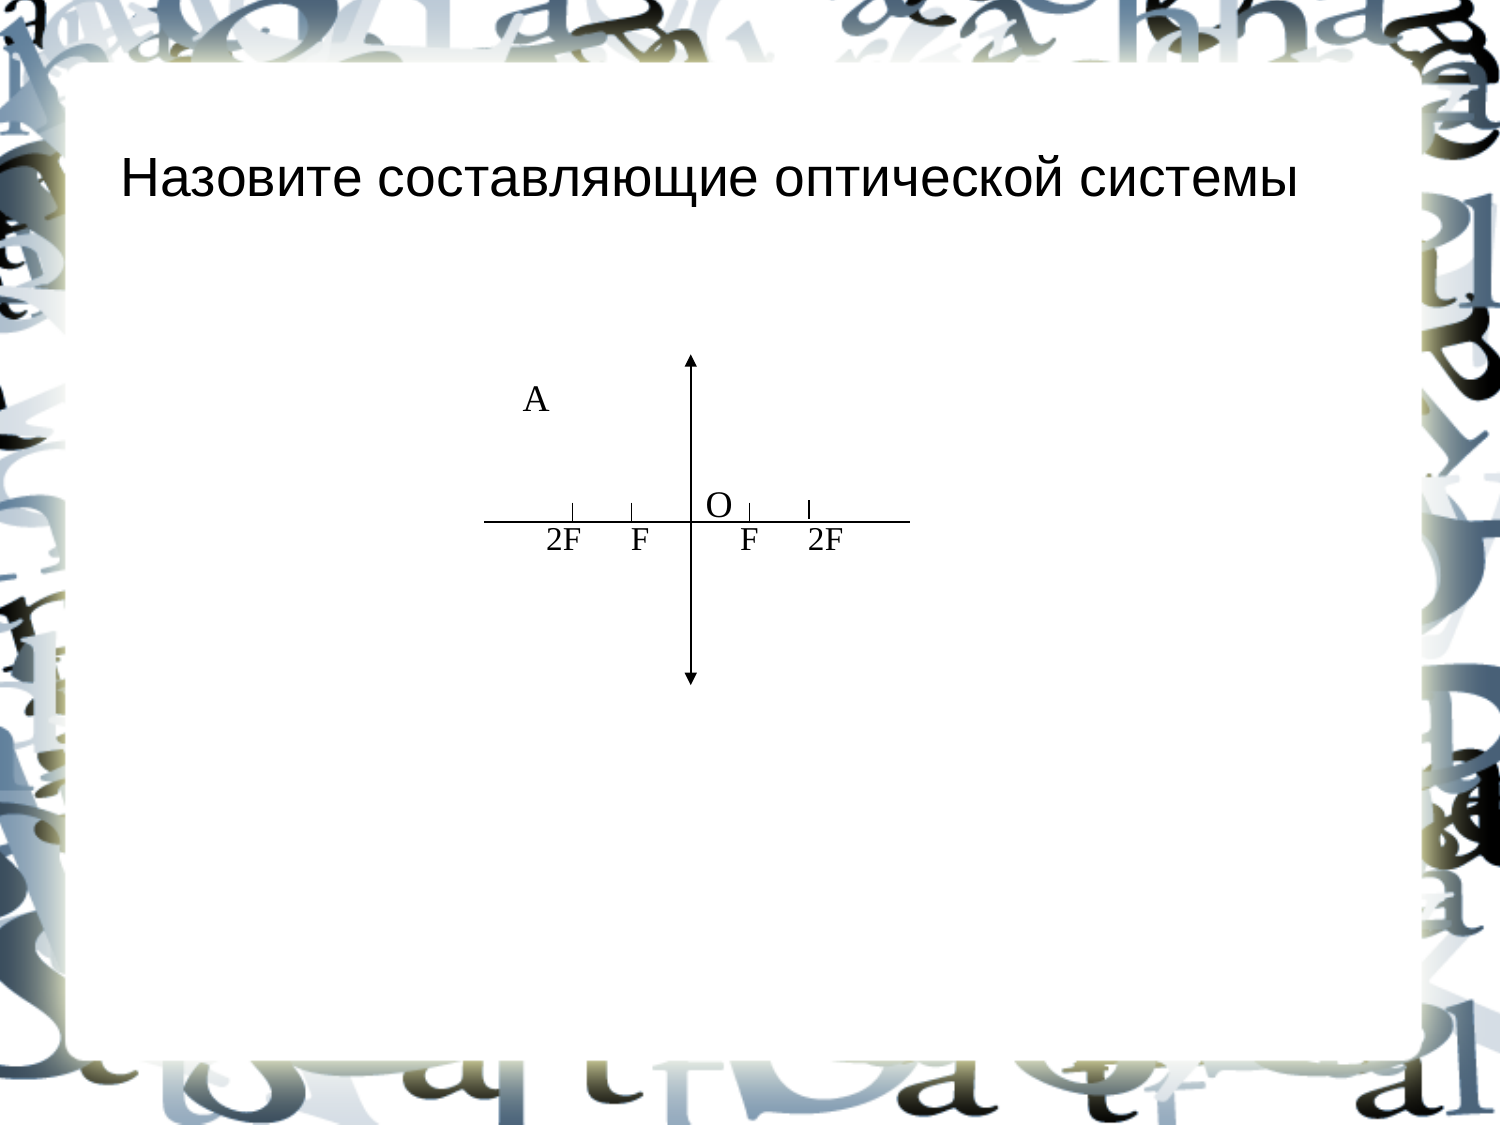

# Назовите составляющие оптической системы
А
О
2F F F 2F